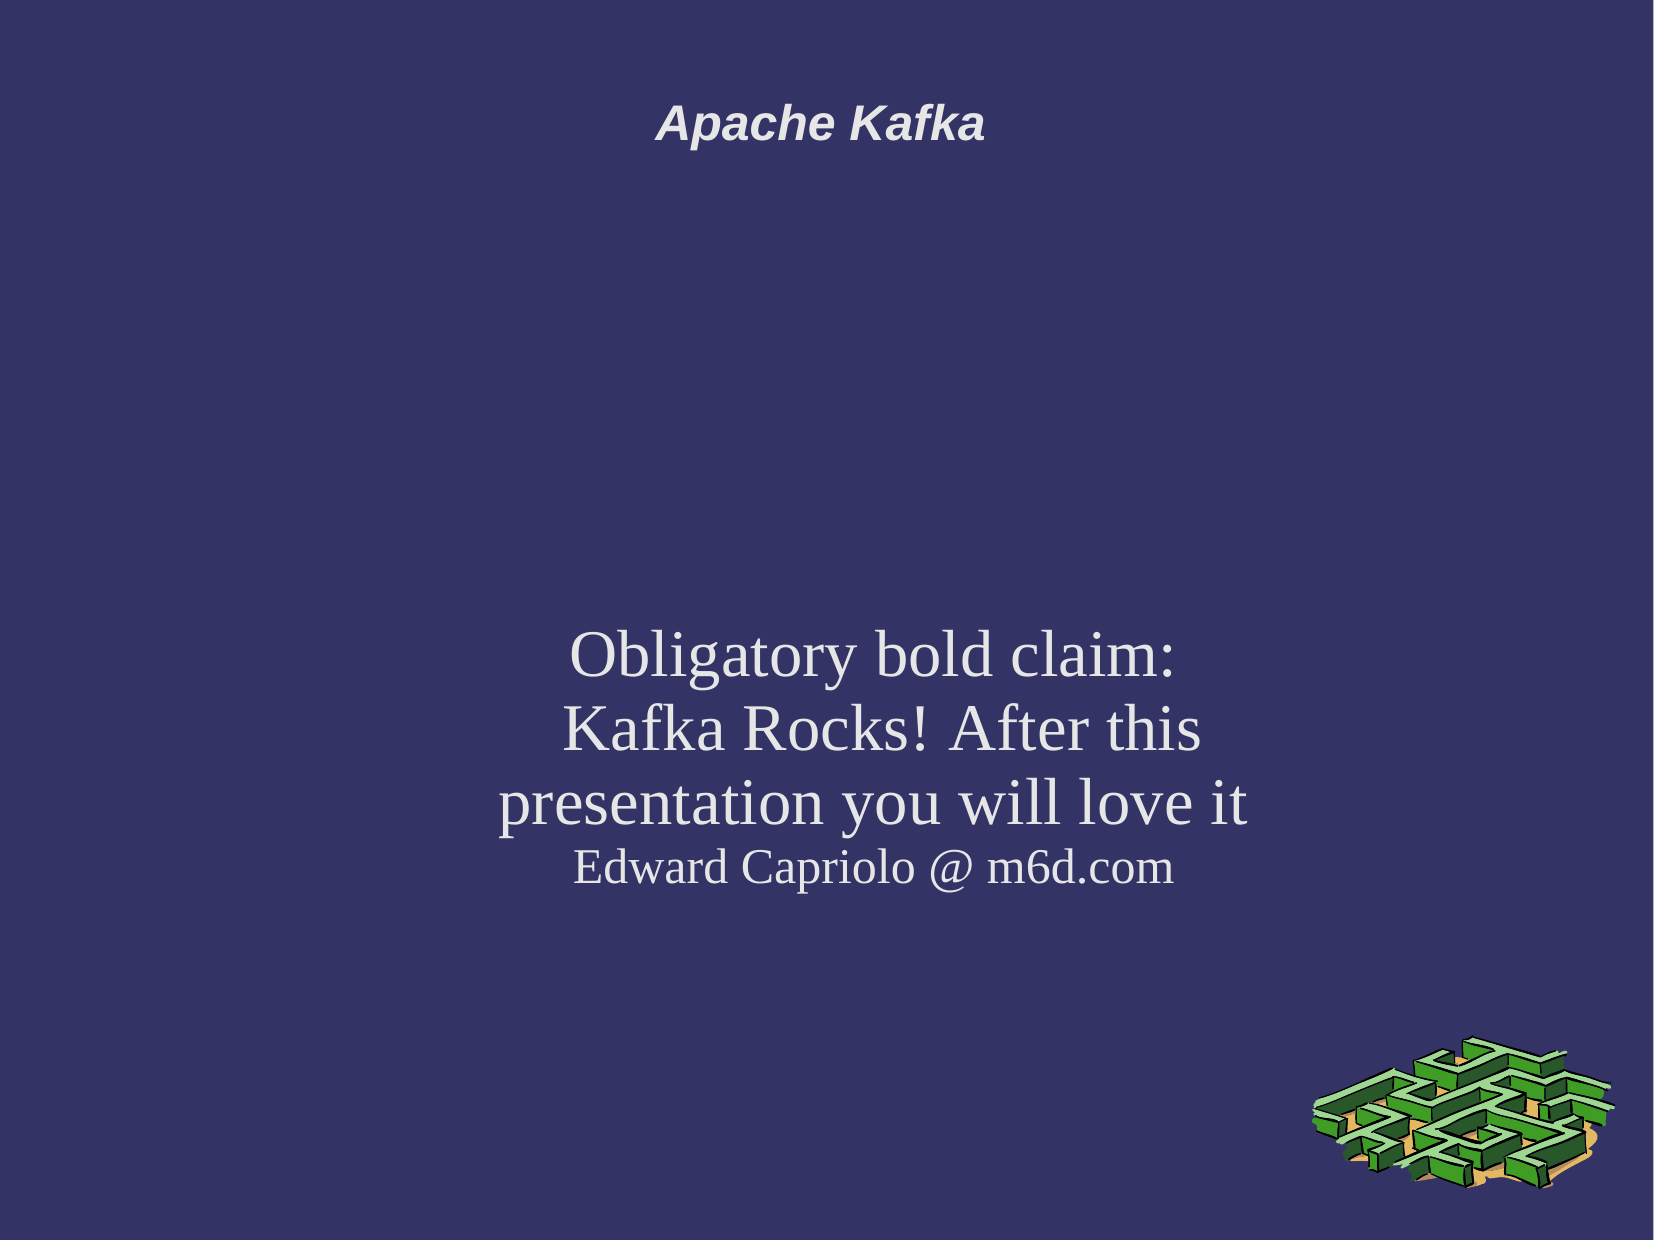

# Apache Kafka
Obligatory bold claim:
Kafka Rocks! After this
presentation you will love it
Edward Capriolo @ m6d.com